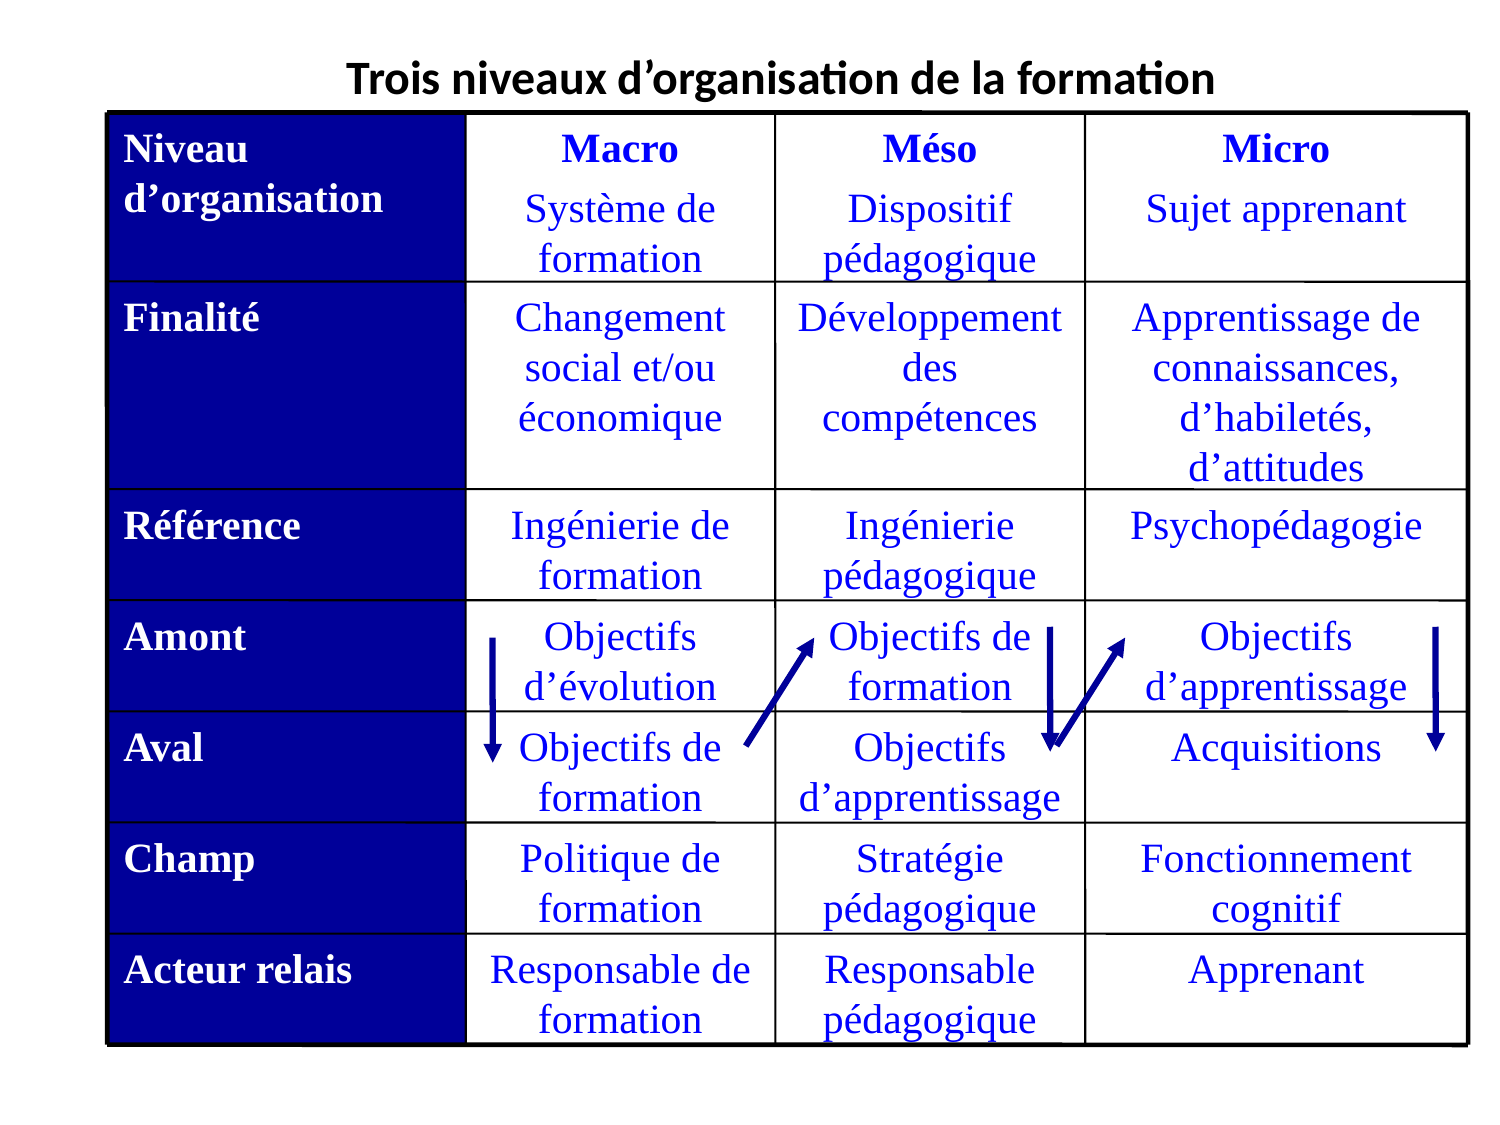

# Trois niveaux d’organisation de la formation
Niveau d’organisation
Macro
Système de formation
Méso
Dispositif pédagogique
Micro
Sujet apprenant
Finalité
Changement social et/ou économique
Développement des compétences
Apprentissage de connaissances, d’habiletés, d’attitudes
Référence
Ingénierie de formation
Ingénierie pédagogique
Psychopédagogie
Amont
Objectifs d’évolution
Objectifs de formation
Objectifs d’apprentissage
Aval
Objectifs de formation
Objectifs d’apprentissage
Acquisitions
Champ
Politique de formation
Stratégie pédagogique
Fonctionnement cognitif
Acteur relais
Responsable de formation
Responsable pédagogique
Apprenant